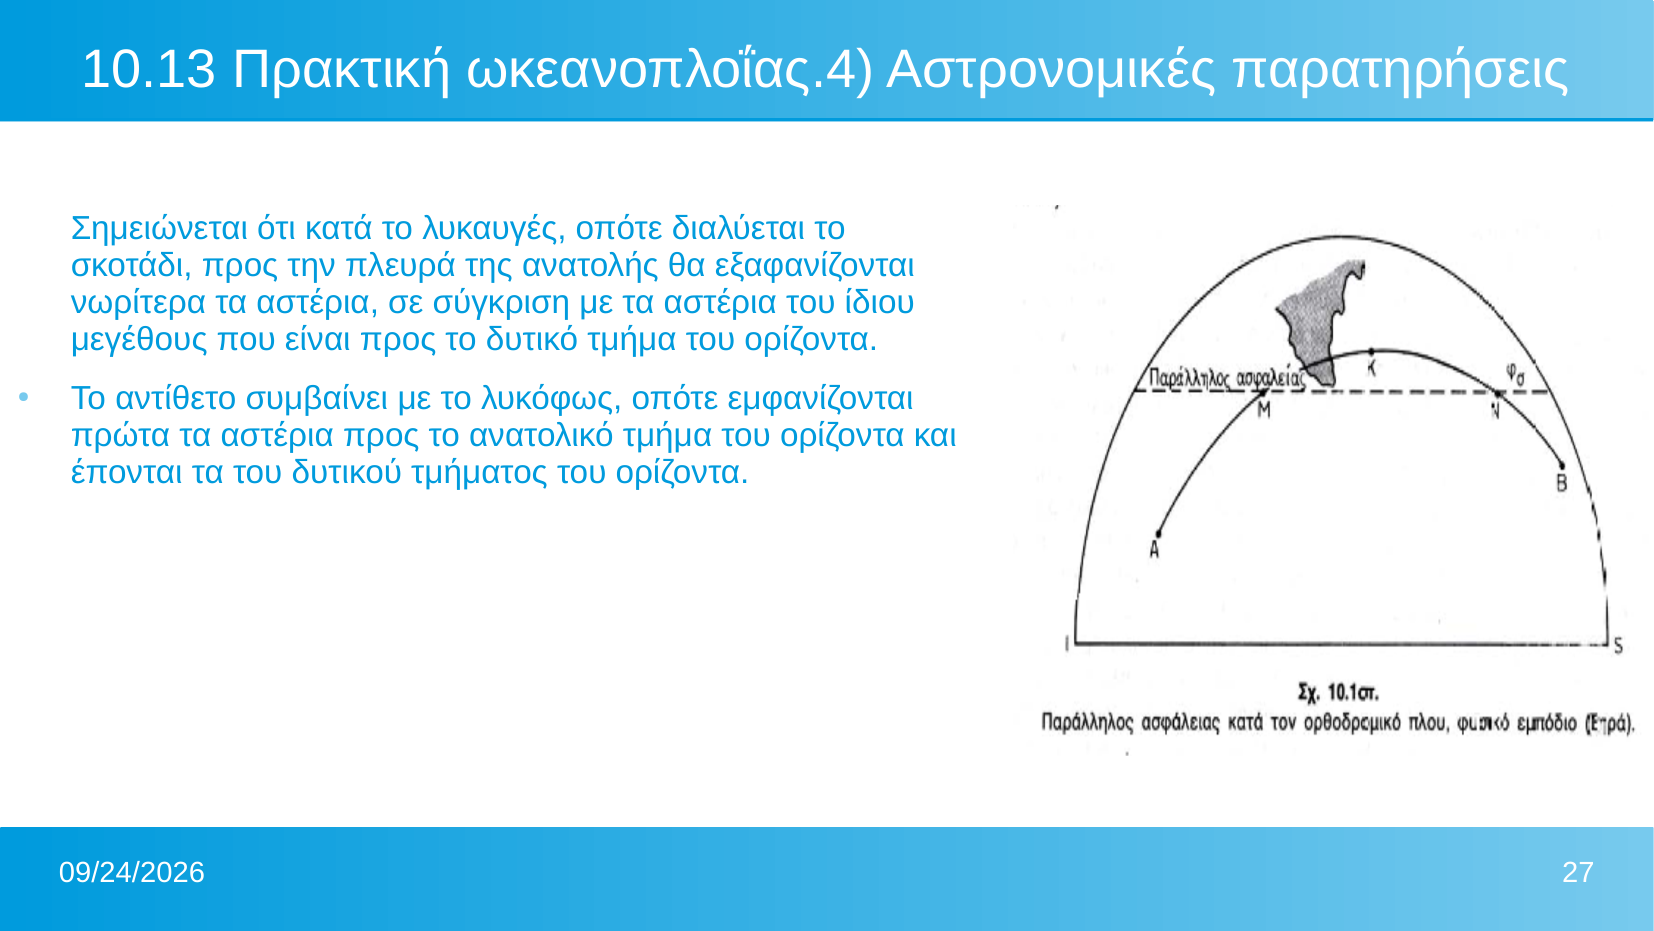

# 10.13 Πρακτική ωκεανοπλοΐας.4) Αστρονομικές παρατηρήσεις
Σημειώνεται ότι κατά το λυκαυγές, οπότε διαλύεται το σκοτάδι, προς την πλευρά της ανατολής θα εξαφανίζονται νωρίτερα τα αστέρια, σε σύγκριση με τα αστέρια του ίδιου μεγέθους που είναι προς το δυτικό τμήμα του ορίζοντα.
Το αντίθετο συμβαίνει με το λυκόφως, οπότε εμφανίζονται πρώτα τα αστέρια προς το ανατολικό τμήμα του ορίζοντα και έπονται τα του δυτικού τμήματος του ορίζοντα.
27